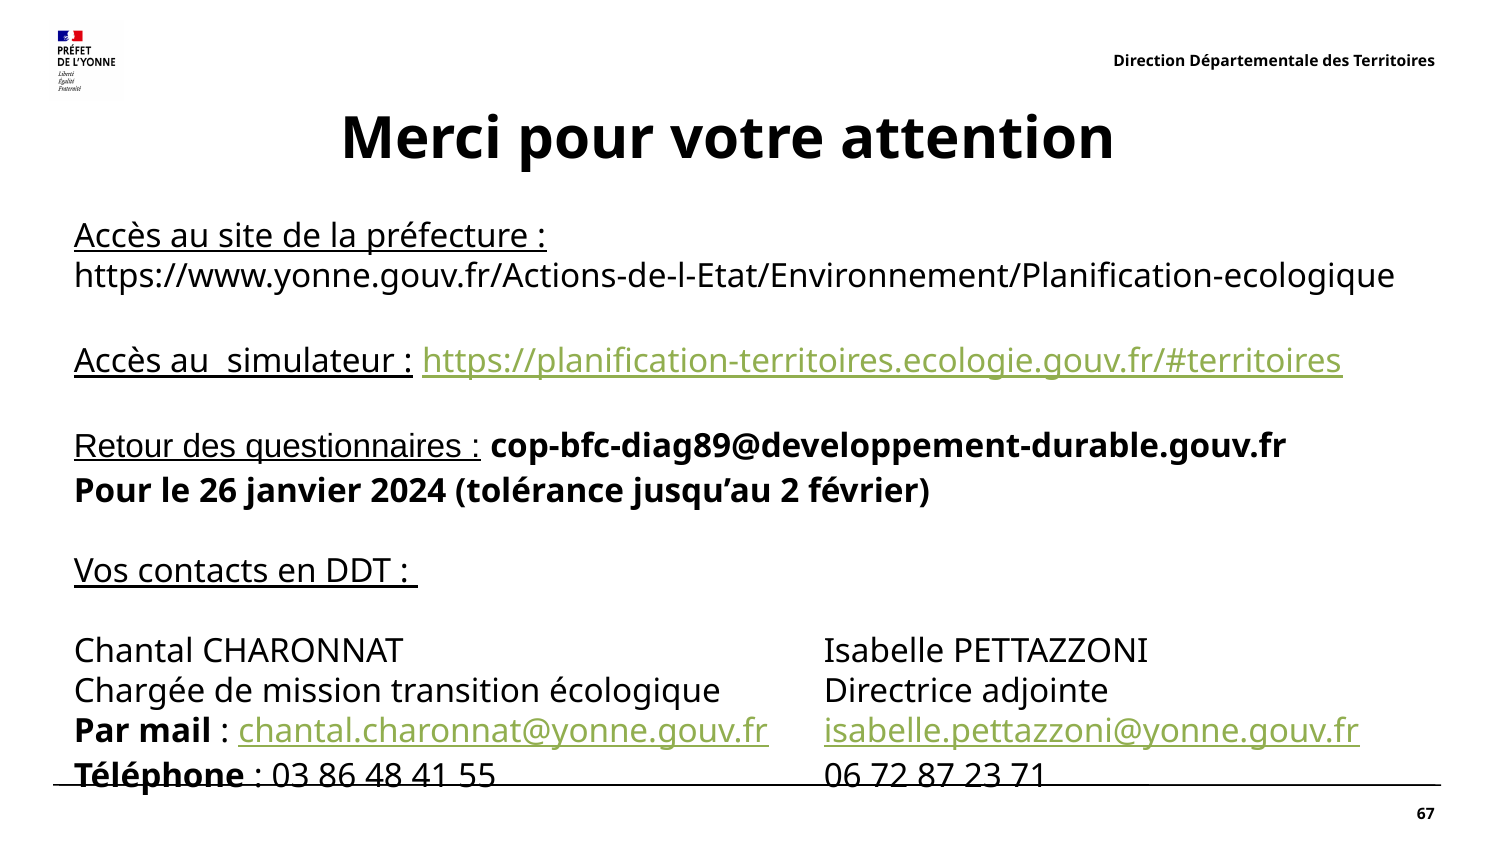

Direction Départementale des Territoires
Merci pour votre attention
Accès au site de la préfecture : https://www.yonne.gouv.fr/Actions-de-l-Etat/Environnement/Planification-ecologique
Accès au simulateur : https://planification-territoires.ecologie.gouv.fr/#territoires
Retour des questionnaires : cop-bfc-diag89@developpement-durable.gouv.fr
Pour le 26 janvier 2024 (tolérance jusqu’au 2 février)
Vos contacts en DDT :
Chantal CHARONNAT			Isabelle PETTAZZONI
Chargée de mission transition écologique	Directrice adjointe
Par mail : chantal.charonnat@yonne.gouv.fr	isabelle.pettazzoni@yonne.gouv.fr
Téléphone : 03 86 48 41 55 			06 72 87 23 71
67